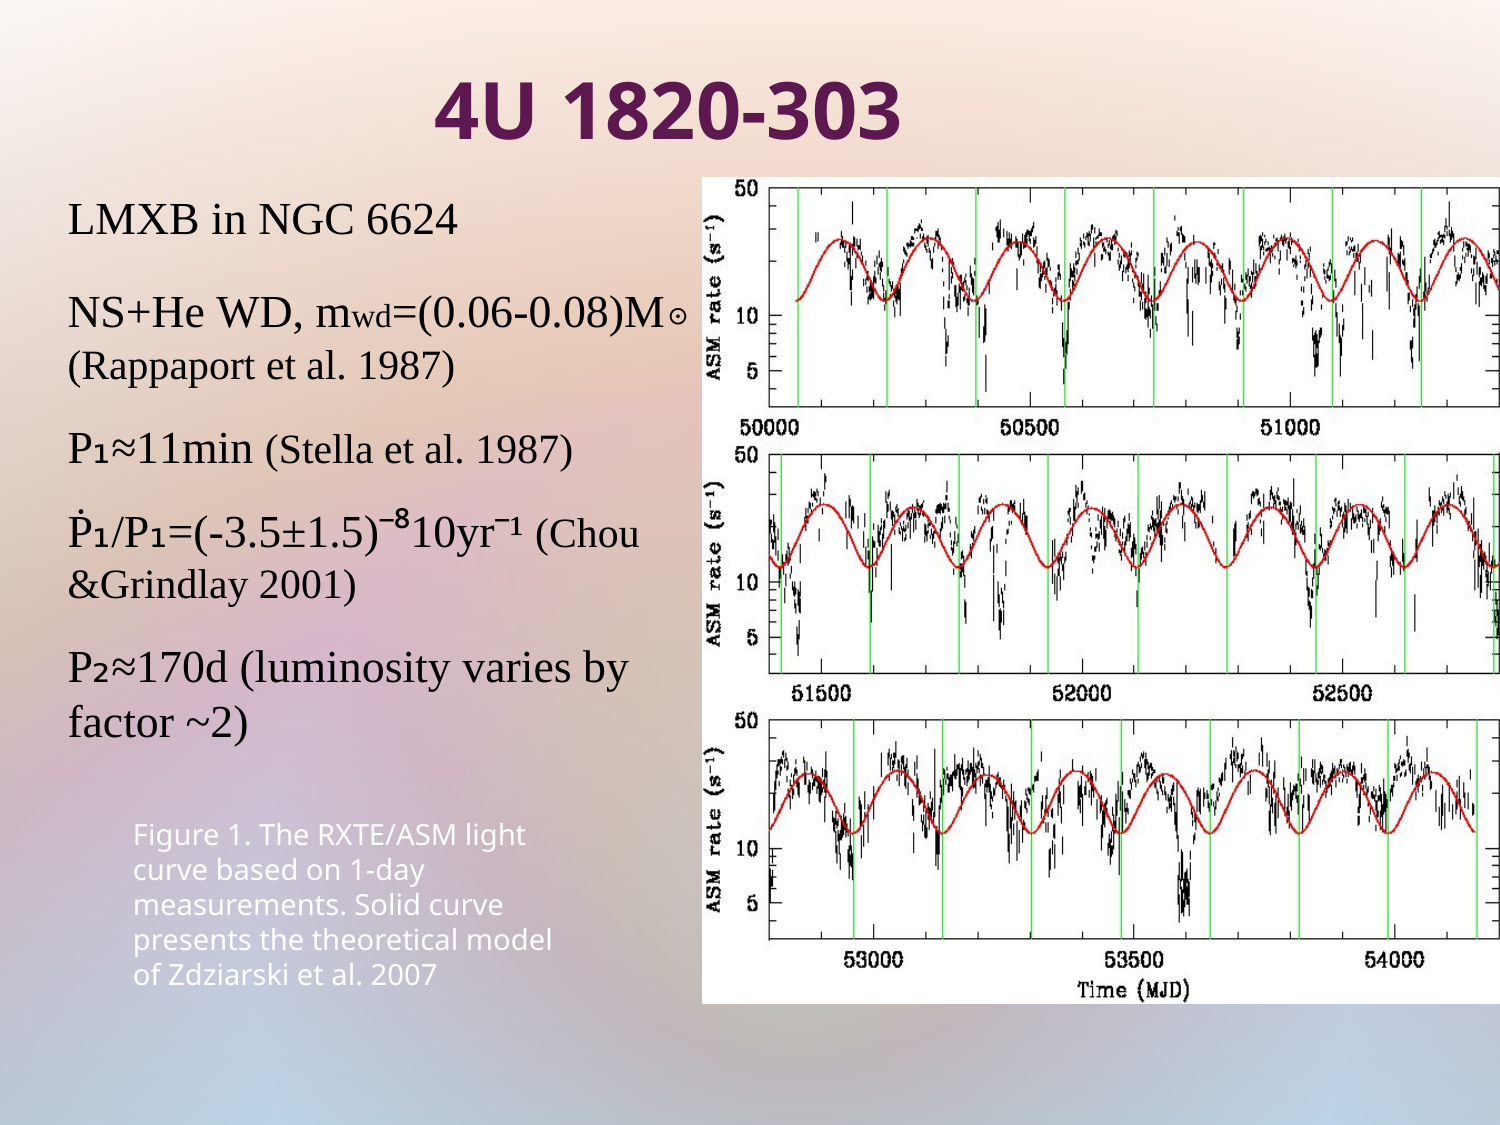

# 4U 1820-303
LMXB in NGC 6624
NS+He WD, mwd=(0.06-0.08)M☉ (Rappaport et al. 1987)
P₁≈11min (Stella et al. 1987)
‏Ṗ₁/P₁=(-3.5±1.5)ˉ⁸10yrˉ¹ (Chou &Grindlay 2001)‏
P₂≈170d (luminosity varies by factor ~2)
Figure 1. The RXTE/ASM light curve based on 1-day measurements. Solid curve presents the theoretical model of Zdziarski et al. 2007